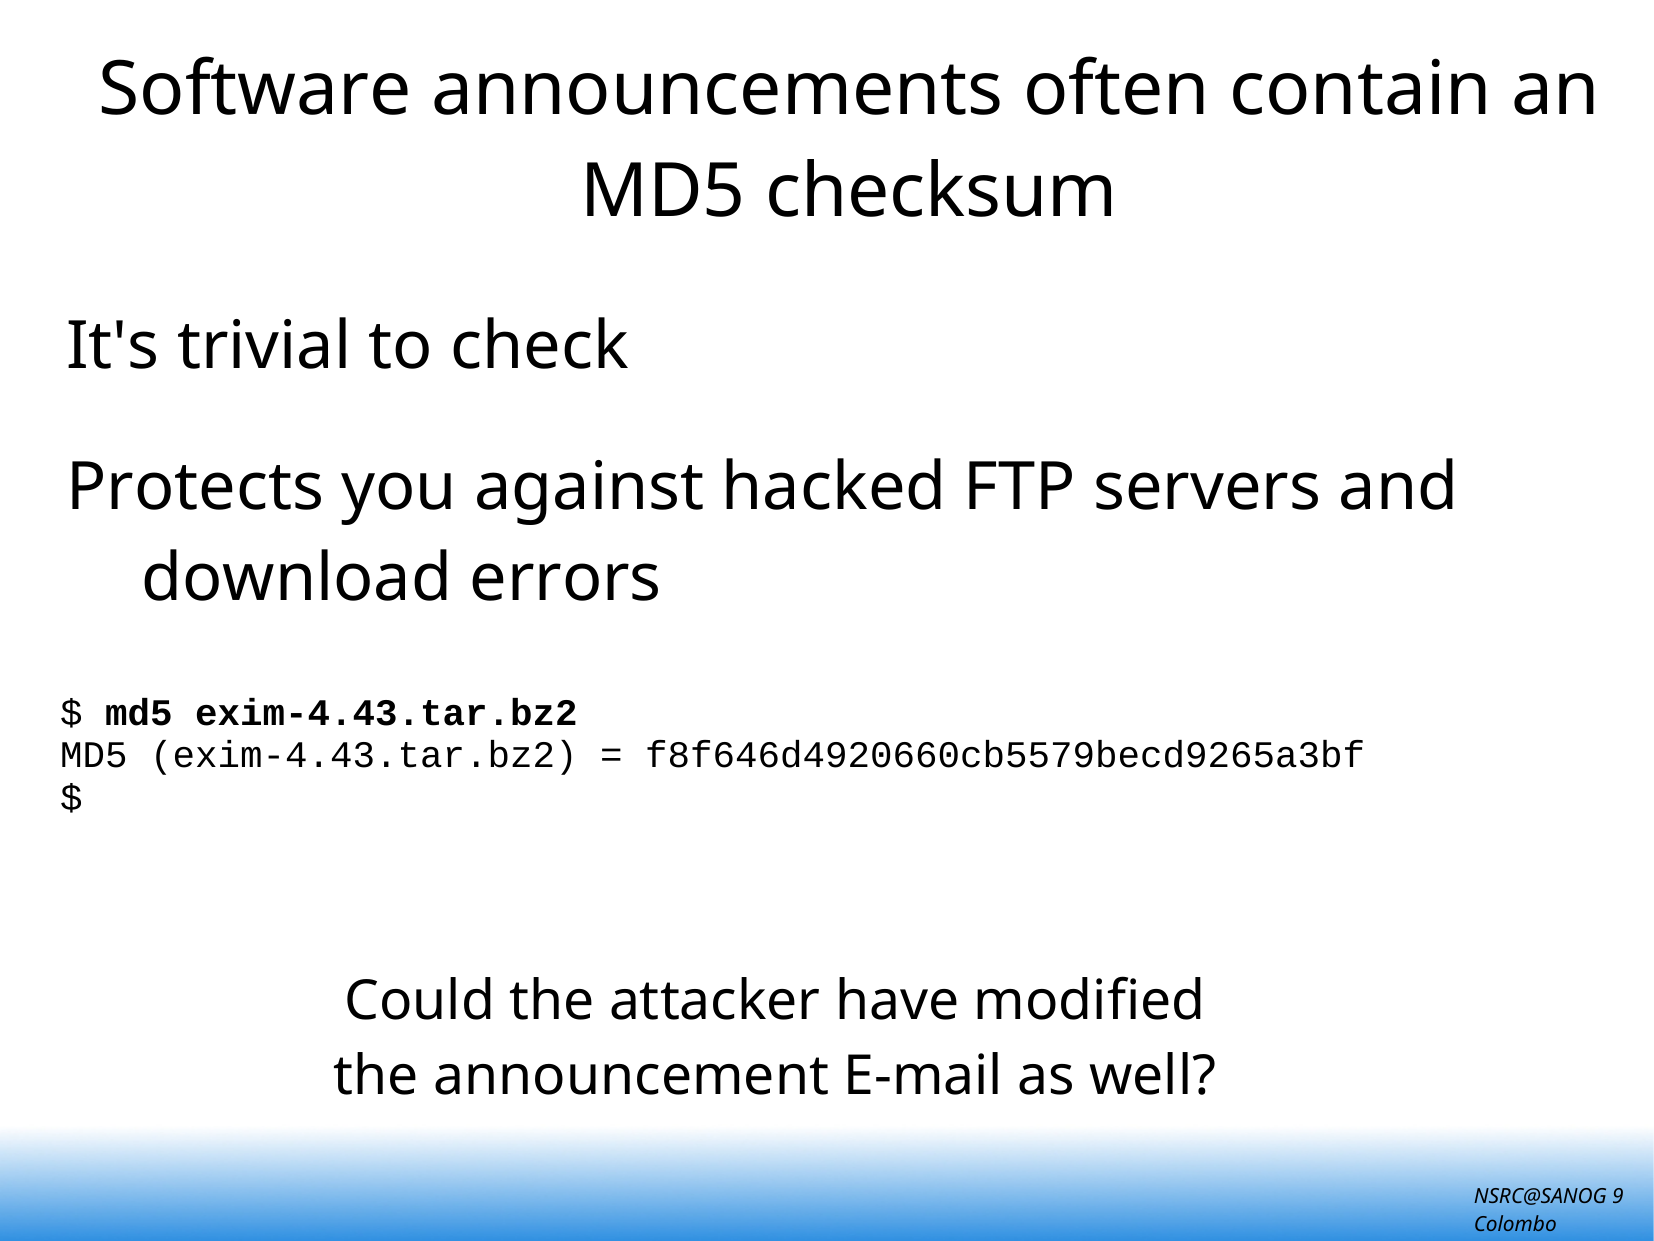

# Software announcements often contain an MD5 checksum
It's trivial to check
Protects you against hacked FTP servers and download errors
$ md5 exim-4.43.tar.bz2
MD5 (exim-4.43.tar.bz2) = f8f646d4920660cb5579becd9265a3bf
$
Could the attacker have modified
the announcement E-mail as well?